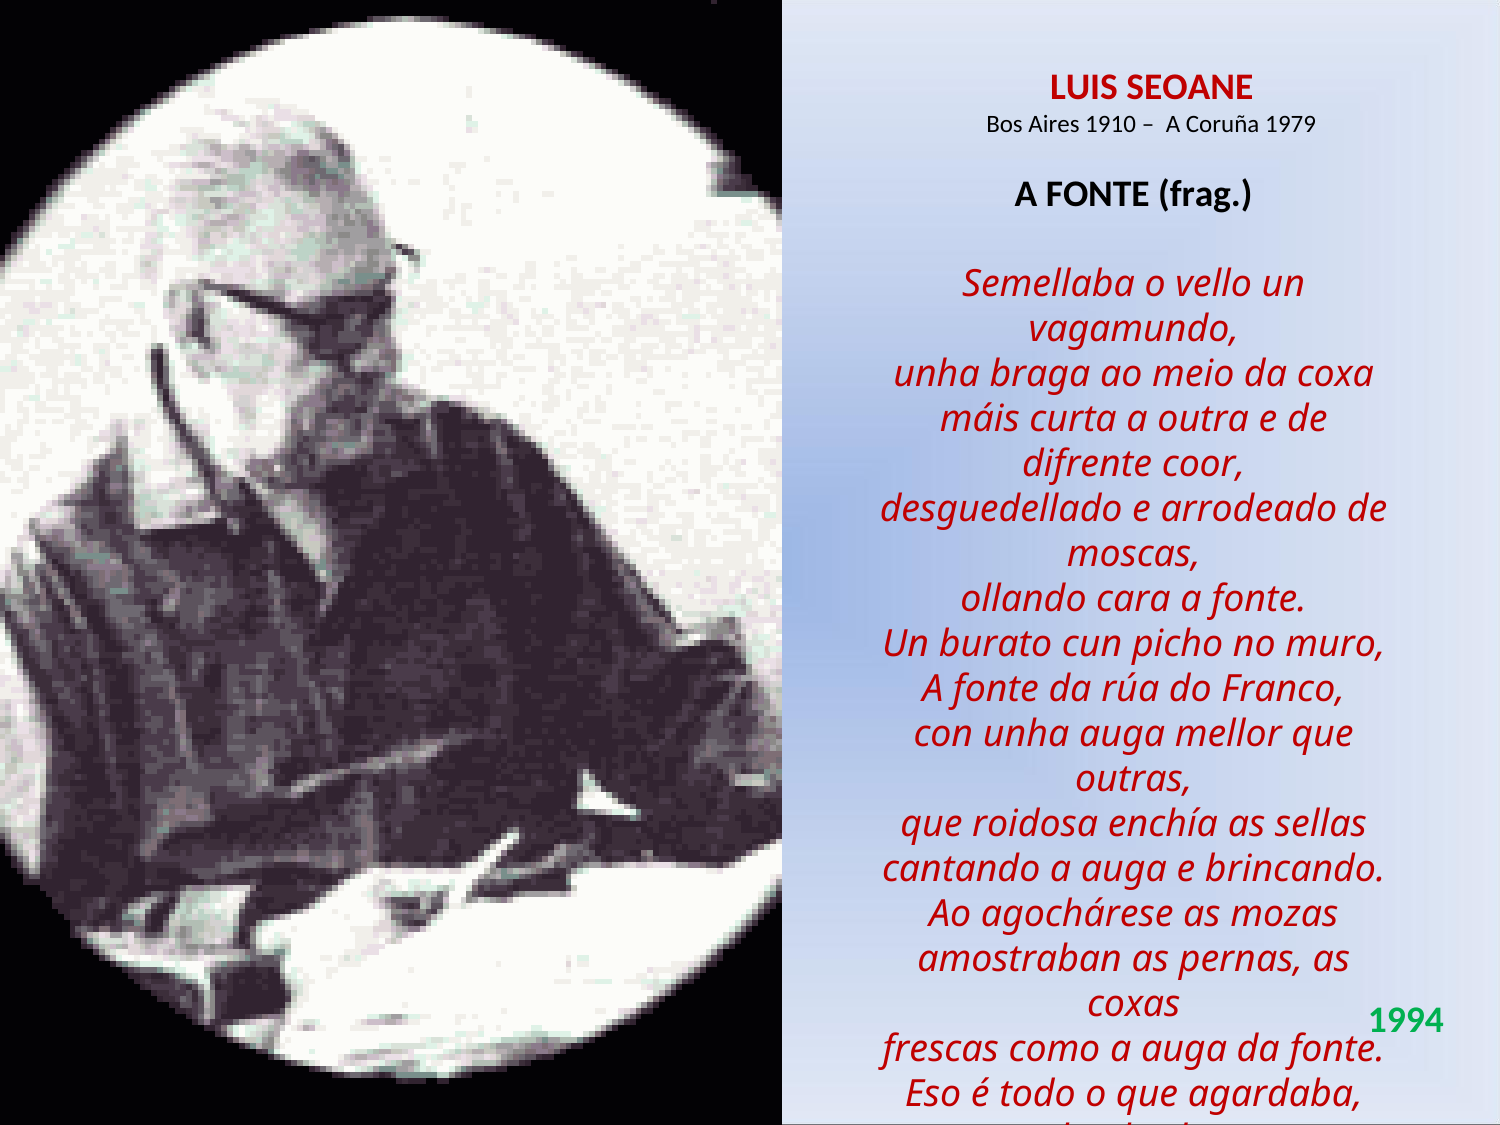

LUIS SEOANE
Bos Aires 1910 – A Coruña 1979
A FONTE (frag.)
Semellaba o vello un vagamundo,
unha braga ao meio da coxa
máis curta a outra e de difrente coor,
desguedellado e arrodeado de moscas,
ollando cara a fonte.
Un burato cun picho no muro,
A fonte da rúa do Franco,
con unha auga mellor que outras,
que roidosa enchía as sellas
cantando a auga e brincando.
Ao agochárese as mozas
amostraban as pernas, as coxas
frescas como a auga da fonte.
Eso é todo o que agardaba,
encostado, desdenoso, no muro,
aquel vello que semellaba un vagamundo.
1994